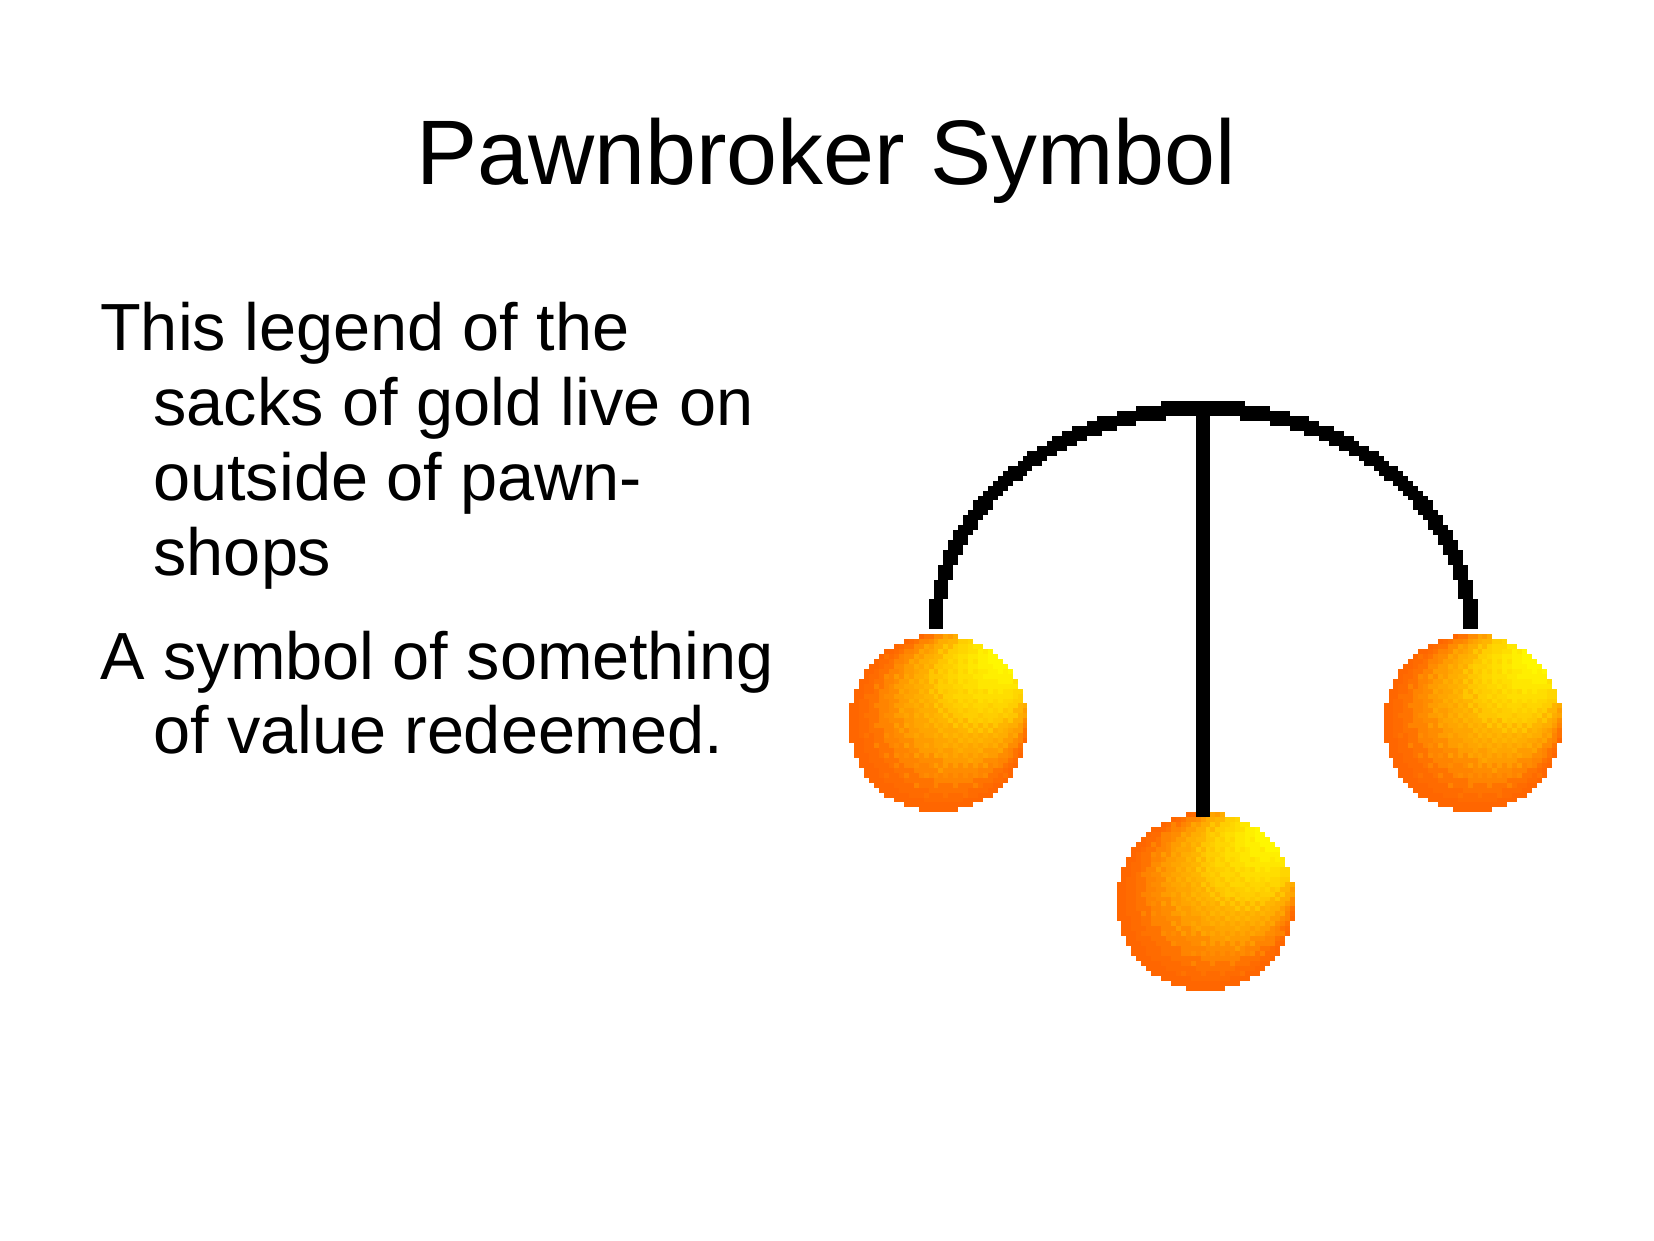

# Pawnbroker Symbol
This legend of the sacks of gold live on outside of pawn-shops
A symbol of something of value redeemed.